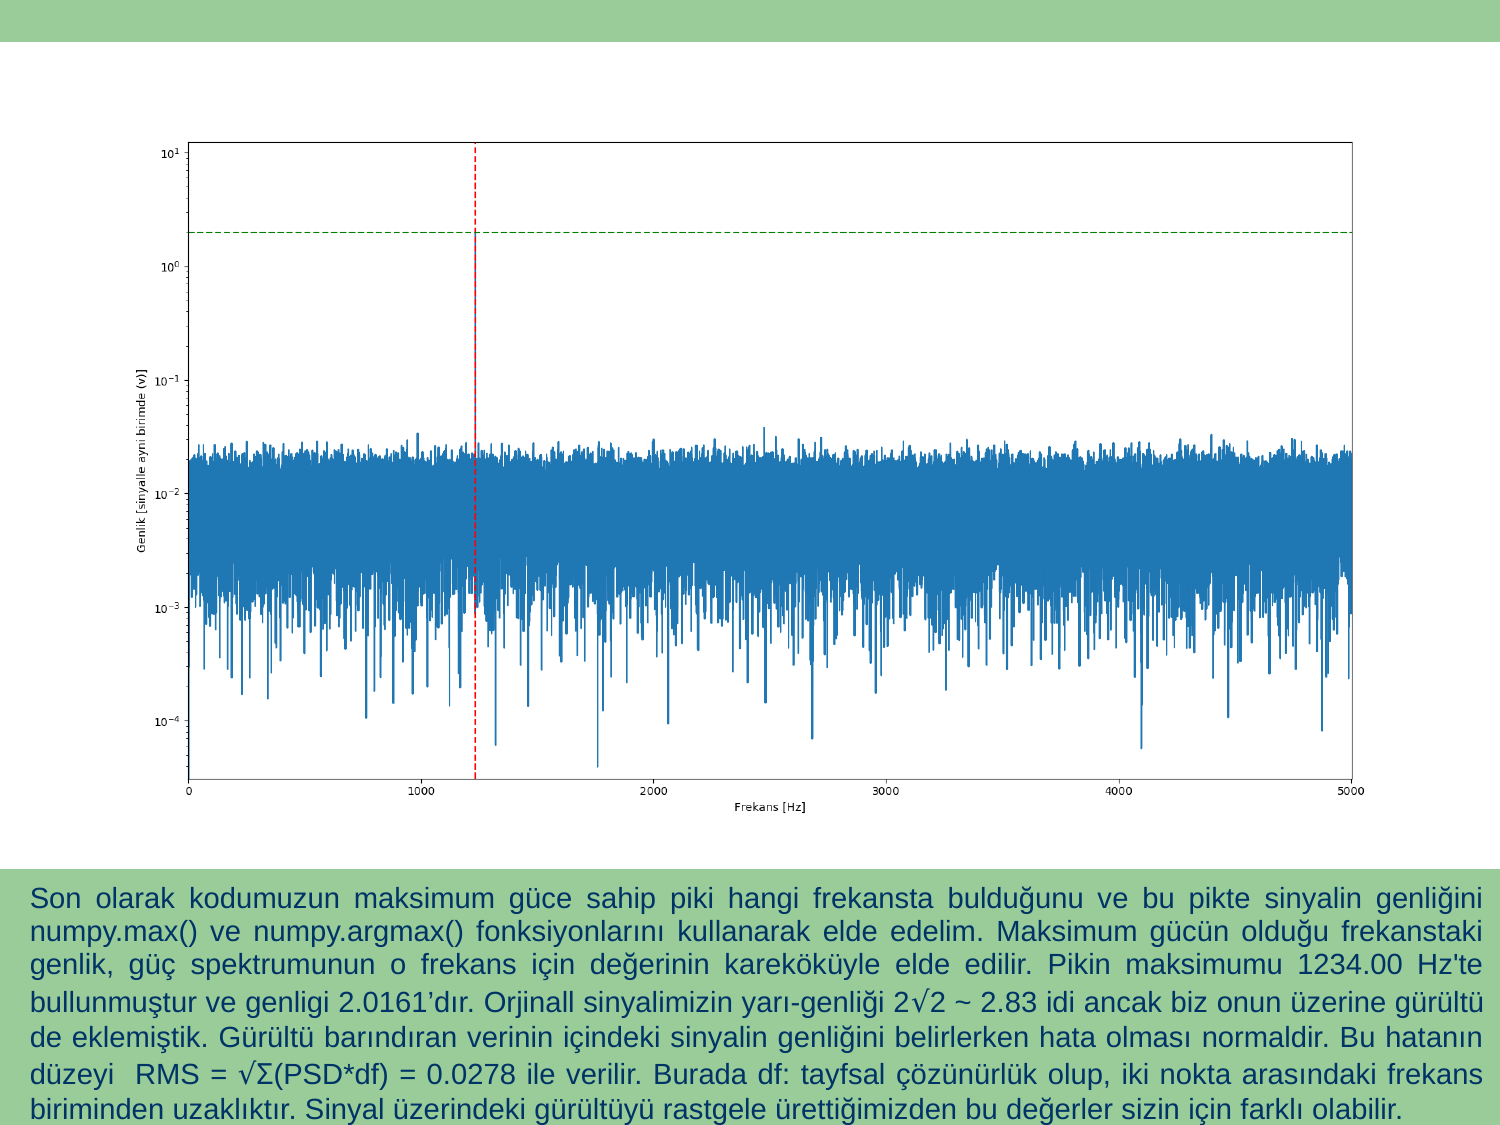

Son olarak kodumuzun maksimum güce sahip piki hangi frekansta bulduğunu ve bu pikte sinyalin genliğini numpy.max() ve numpy.argmax() fonksiyonlarını kullanarak elde edelim. Maksimum gücün olduğu frekanstaki genlik, güç spektrumunun o frekans için değerinin kareköküyle elde edilir. Pikin maksimumu 1234.00 Hz'te bullunmuştur ve genligi 2.0161’dır. Orjinall sinyalimizin yarı-genliği 2√2 ~ 2.83 idi ancak biz onun üzerine gürültü de eklemiştik. Gürültü barındıran verinin içindeki sinyalin genliğini belirlerken hata olması normaldir. Bu hatanın düzeyi RMS = √Σ(PSD*df) = 0.0278 ile verilir. Burada df: tayfsal çözünürlük olup, iki nokta arasındaki frekans biriminden uzaklıktır. Sinyal üzerindeki gürültüyü rastgele ürettiğimizden bu değerler sizin için farklı olabilir.